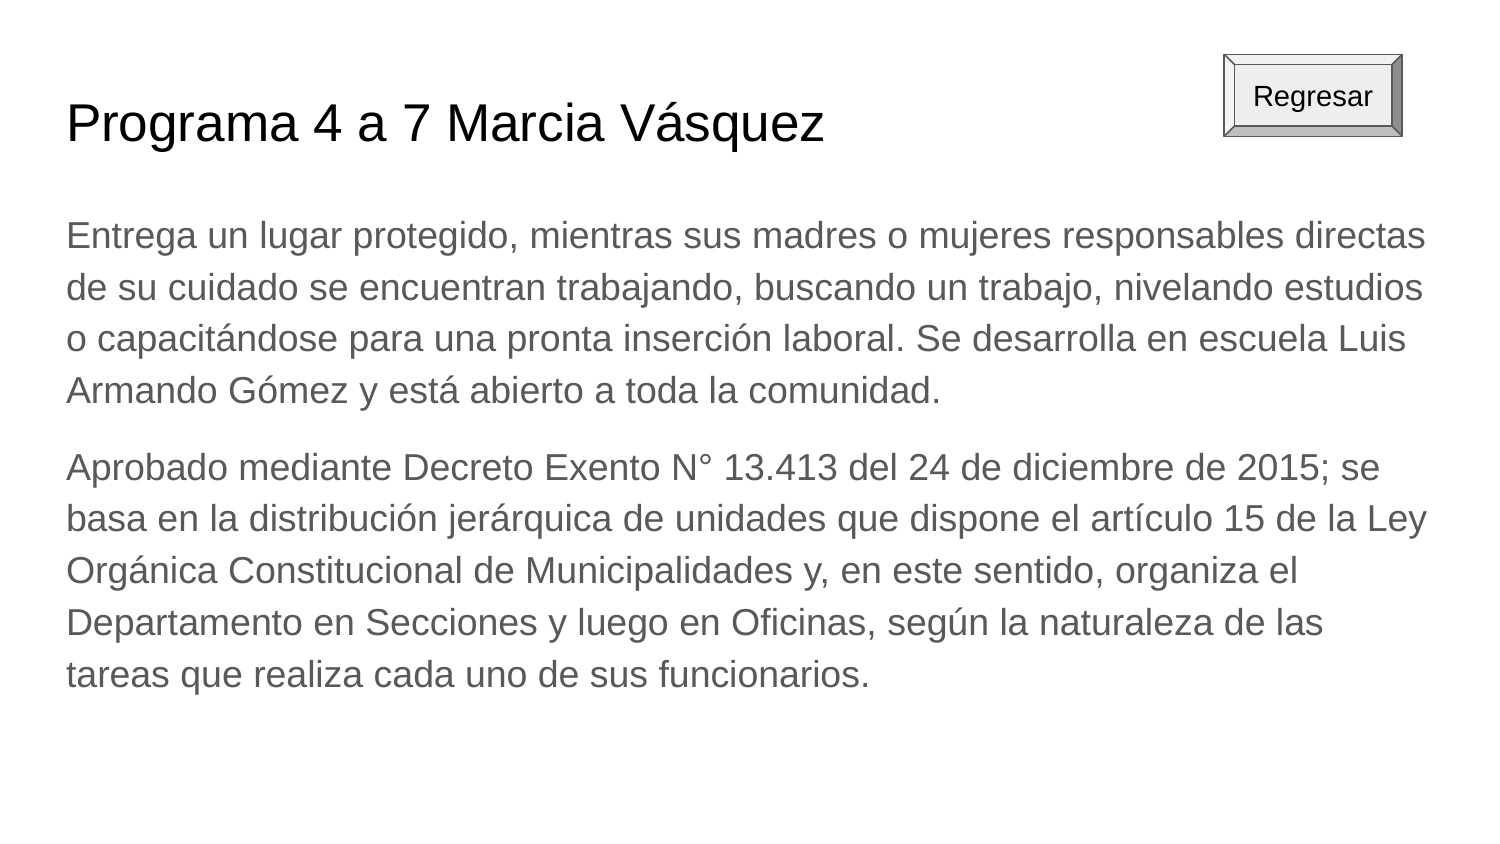

Regresar
# Programa 4 a 7 Marcia Vásquez
Entrega un lugar protegido, mientras sus madres o mujeres responsables directas de su cuidado se encuentran trabajando, buscando un trabajo, nivelando estudios o capacitándose para una pronta inserción laboral. Se desarrolla en escuela Luis Armando Gómez y está abierto a toda la comunidad.
Aprobado mediante Decreto Exento N° 13.413 del 24 de diciembre de 2015; se basa en la distribución jerárquica de unidades que dispone el artículo 15 de la Ley Orgánica Constitucional de Municipalidades y, en este sentido, organiza el Departamento en Secciones y luego en Oficinas, según la naturaleza de las tareas que realiza cada uno de sus funcionarios.